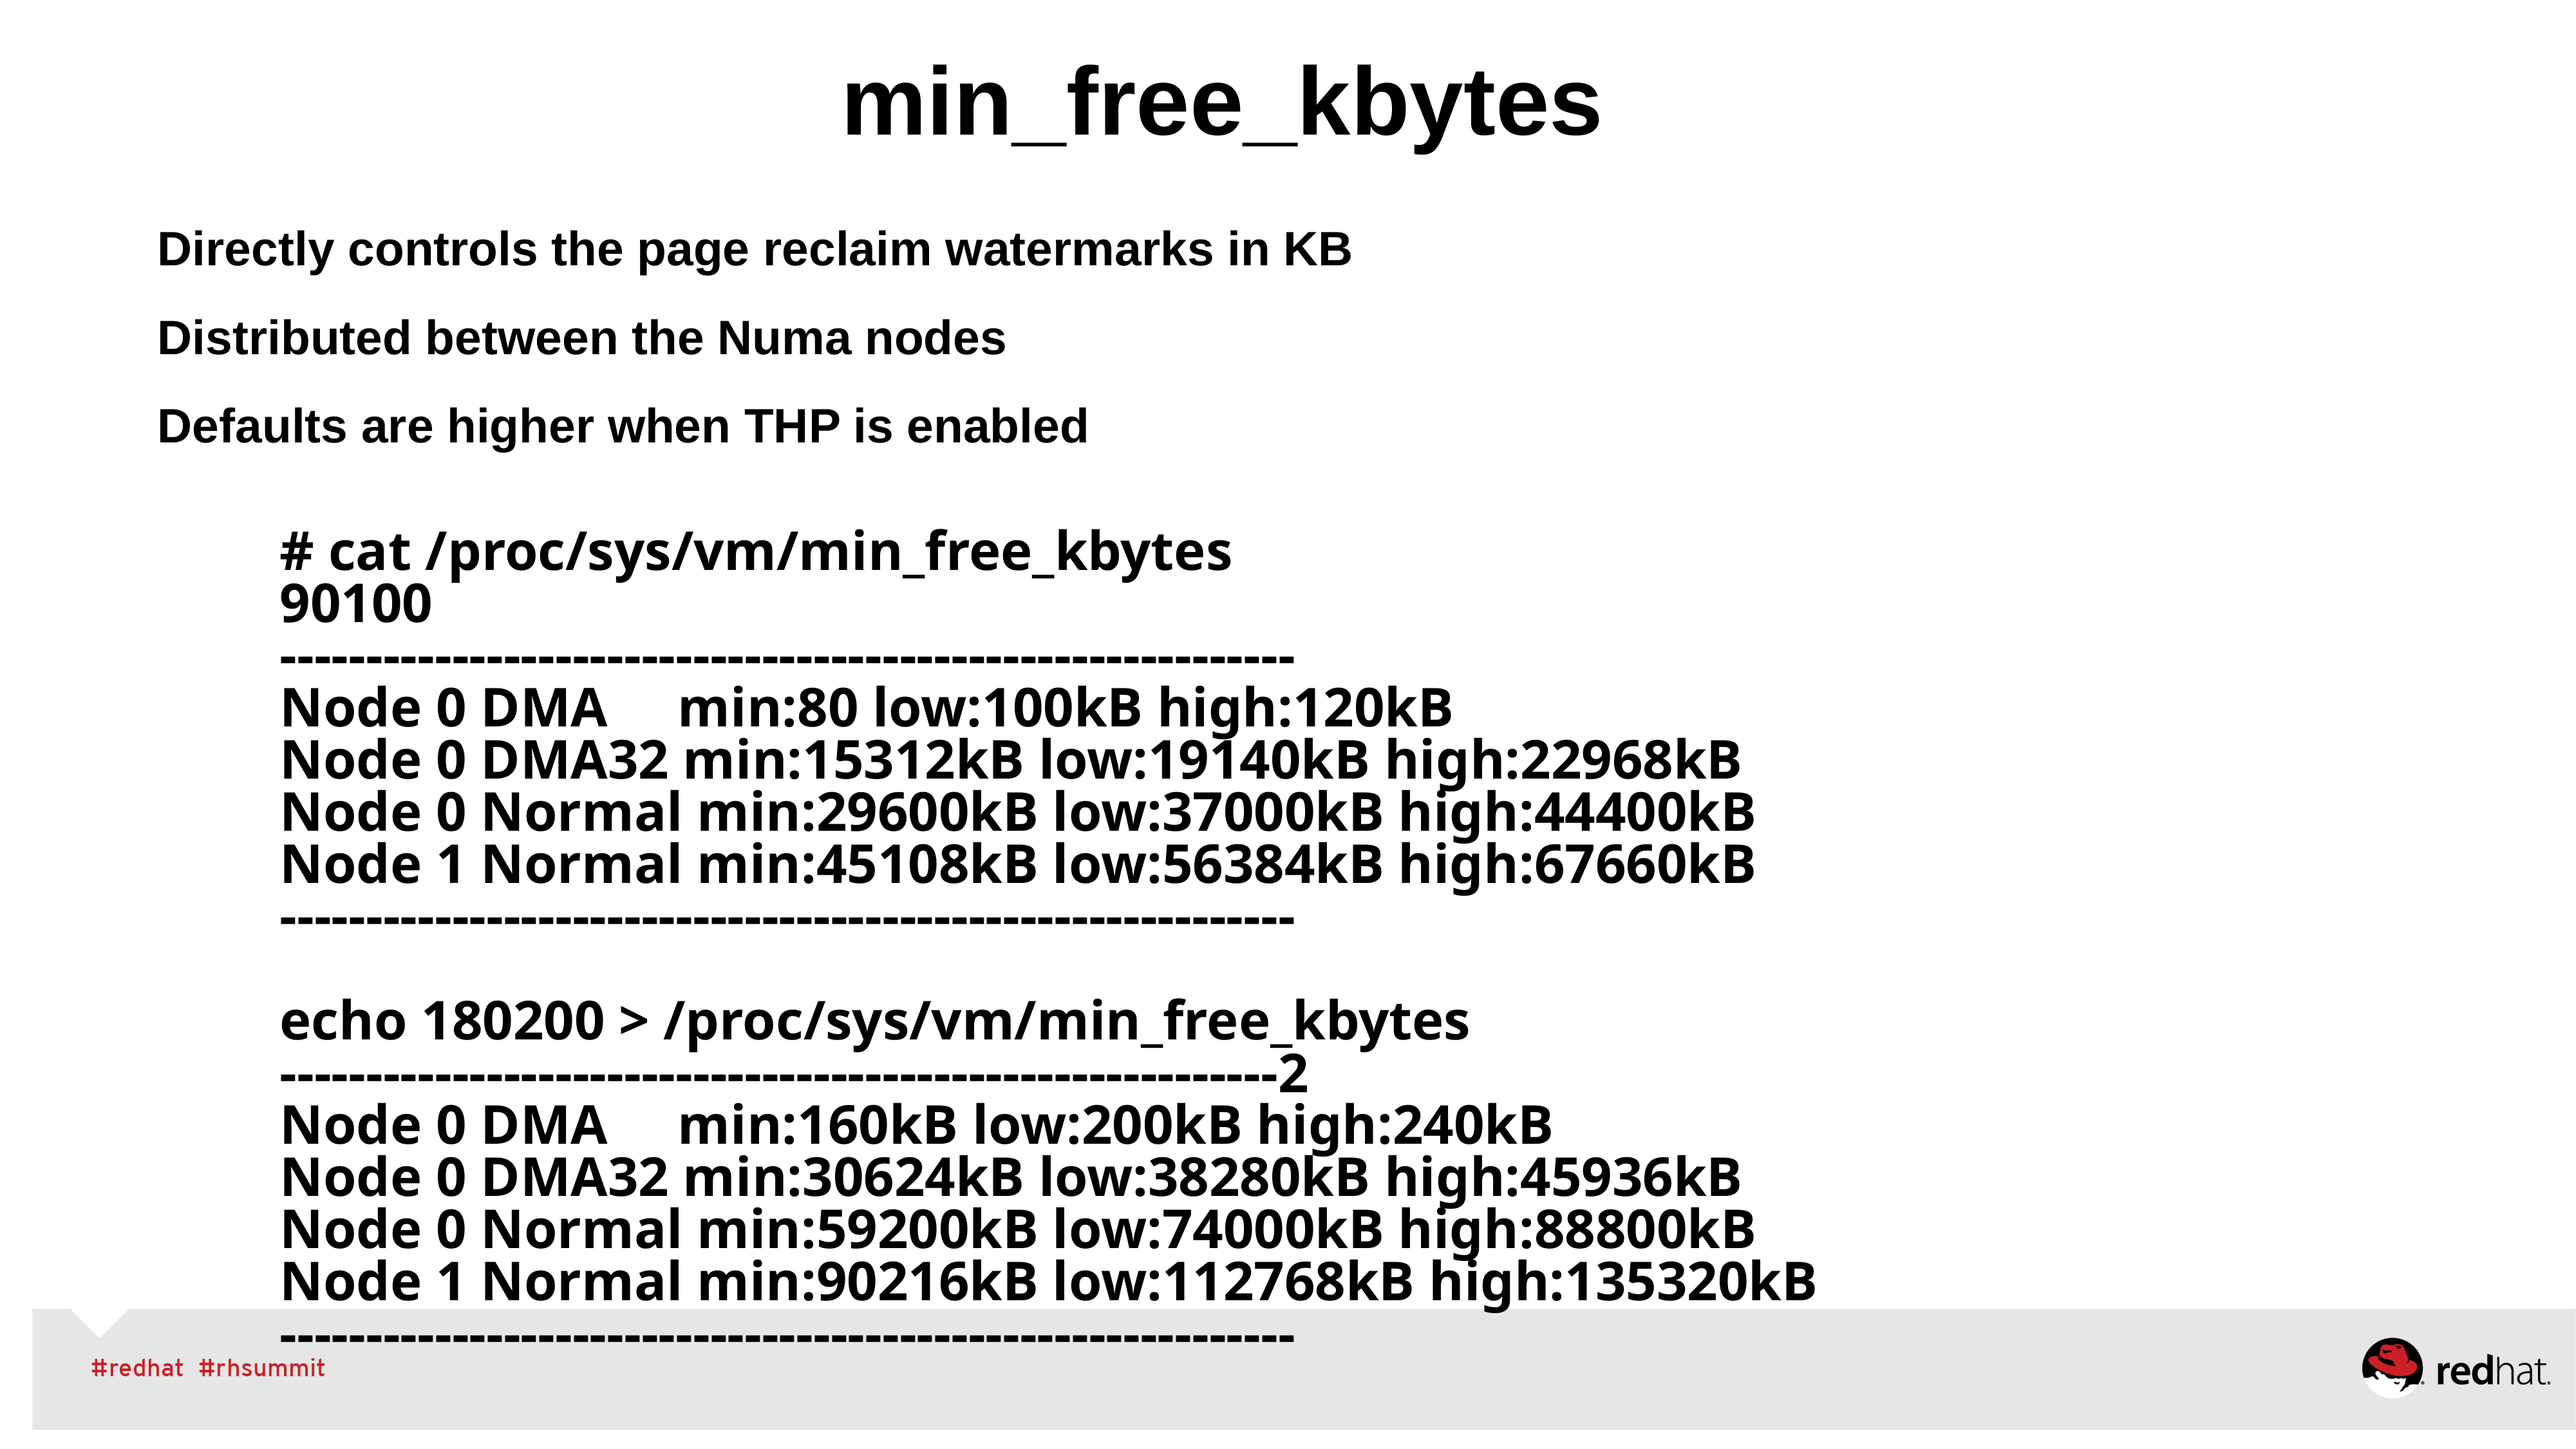

min_free_kbytes
# Directly controls the page reclaim watermarks in KB
Distributed between the Numa nodes
Defaults are higher when THP is enabled
# cat /proc/sys/vm/min_free_kbytes
90100
-----------------------------------------------------------
Node 0 DMA min:80 low:100kB high:120kB
Node 0 DMA32 min:15312kB low:19140kB high:22968kB
Node 0 Normal min:29600kB low:37000kB high:44400kB
Node 1 Normal min:45108kB low:56384kB high:67660kB
-----------------------------------------------------------
echo 180200 > /proc/sys/vm/min_free_kbytes
----------------------------------------------------------2
Node 0 DMA min:160kB low:200kB high:240kB
Node 0 DMA32 min:30624kB low:38280kB high:45936kB
Node 0 Normal min:59200kB low:74000kB high:88800kB
Node 1 Normal min:90216kB low:112768kB high:135320kB
-----------------------------------------------------------